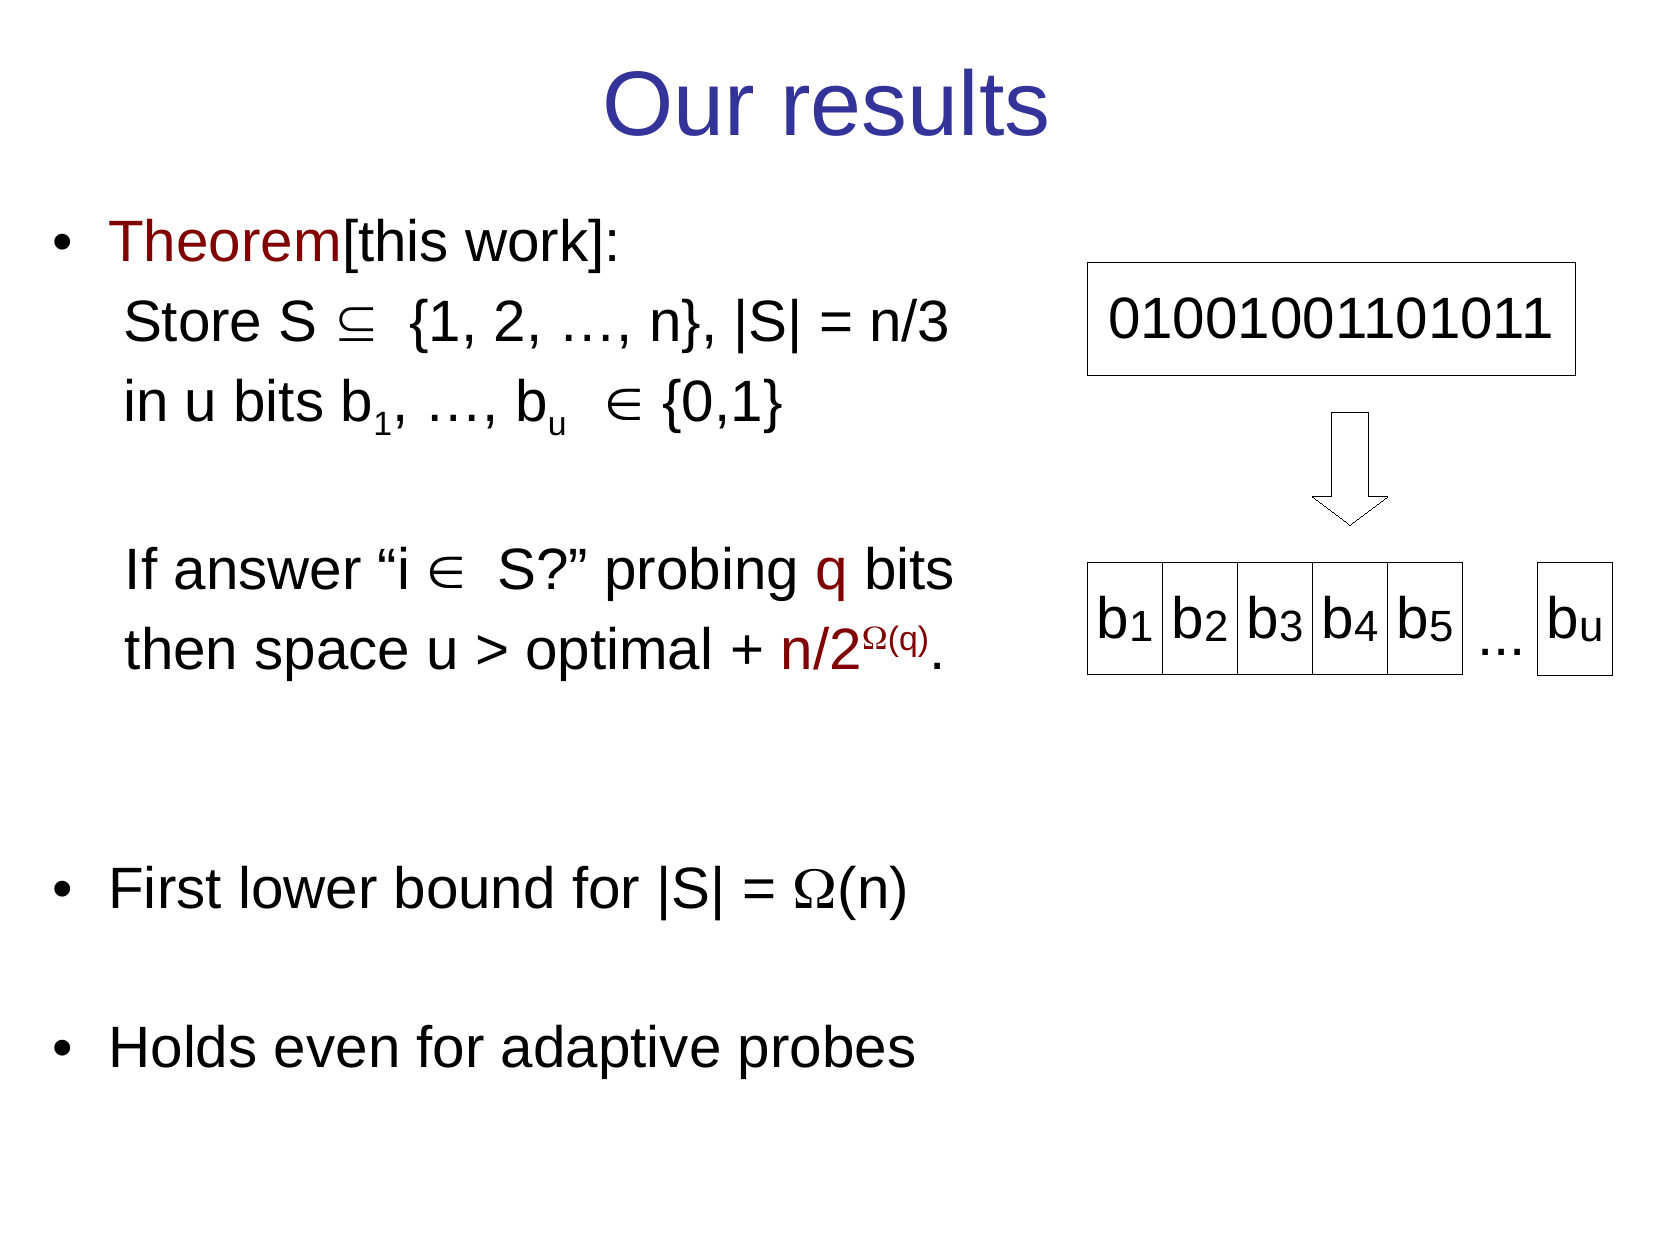

Our results
# Theorem[this work]:
Store S  {1, 2, …, n}, |S| = n/3
in u bits b1, …, bu  {0,1}
 If answer “i  S?” probing q bits
 then space u > optimal + n/2(q).
First lower bound for |S| = (n)
Holds even for adaptive probes
01001001101011
b1
b2
b3
b4
b5
bu
...